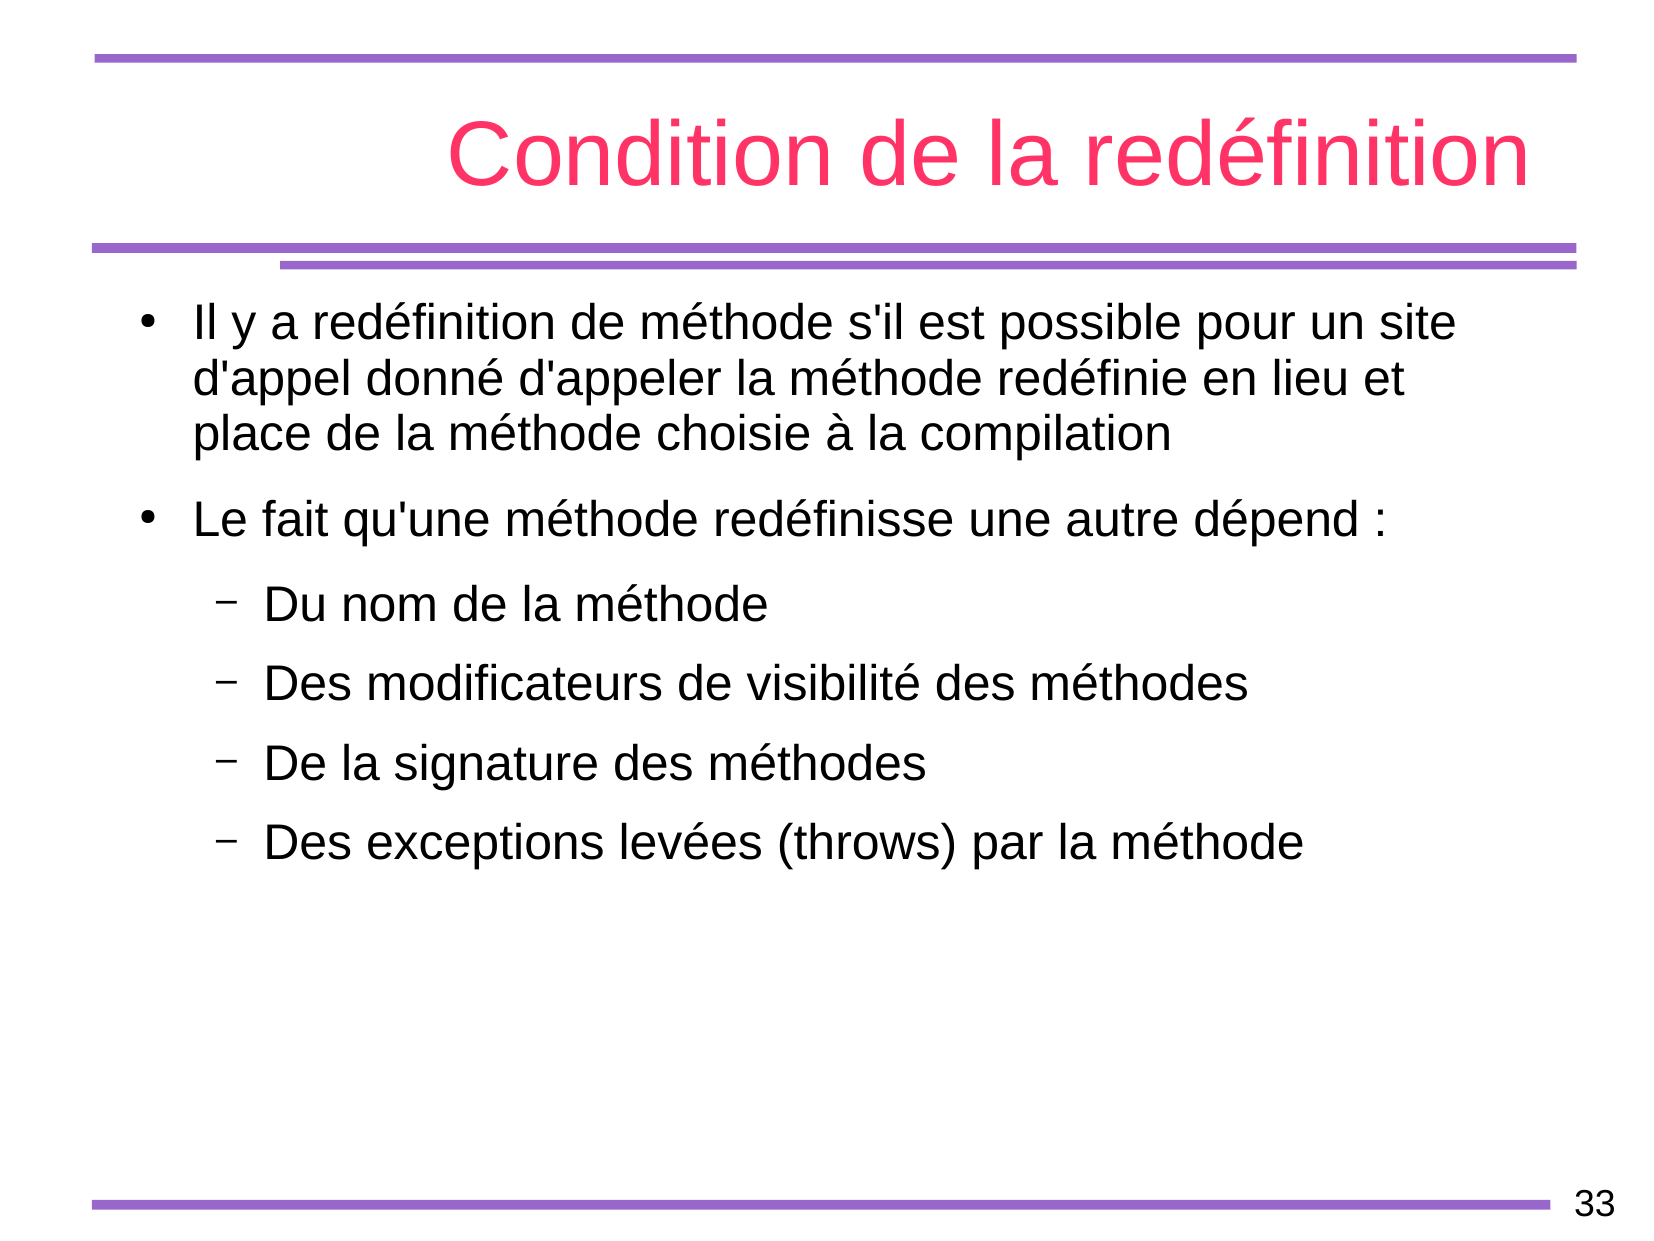

# Condition de la redéfinition
Il y a redéfinition de méthode s'il est possible pour un site d'appel donné d'appeler la méthode redéfinie en lieu et place de la méthode choisie à la compilation
Le fait qu'une méthode redéfinisse une autre dépend :
Du nom de la méthode
Des modificateurs de visibilité des méthodes
De la signature des méthodes
Des exceptions levées (throws) par la méthode